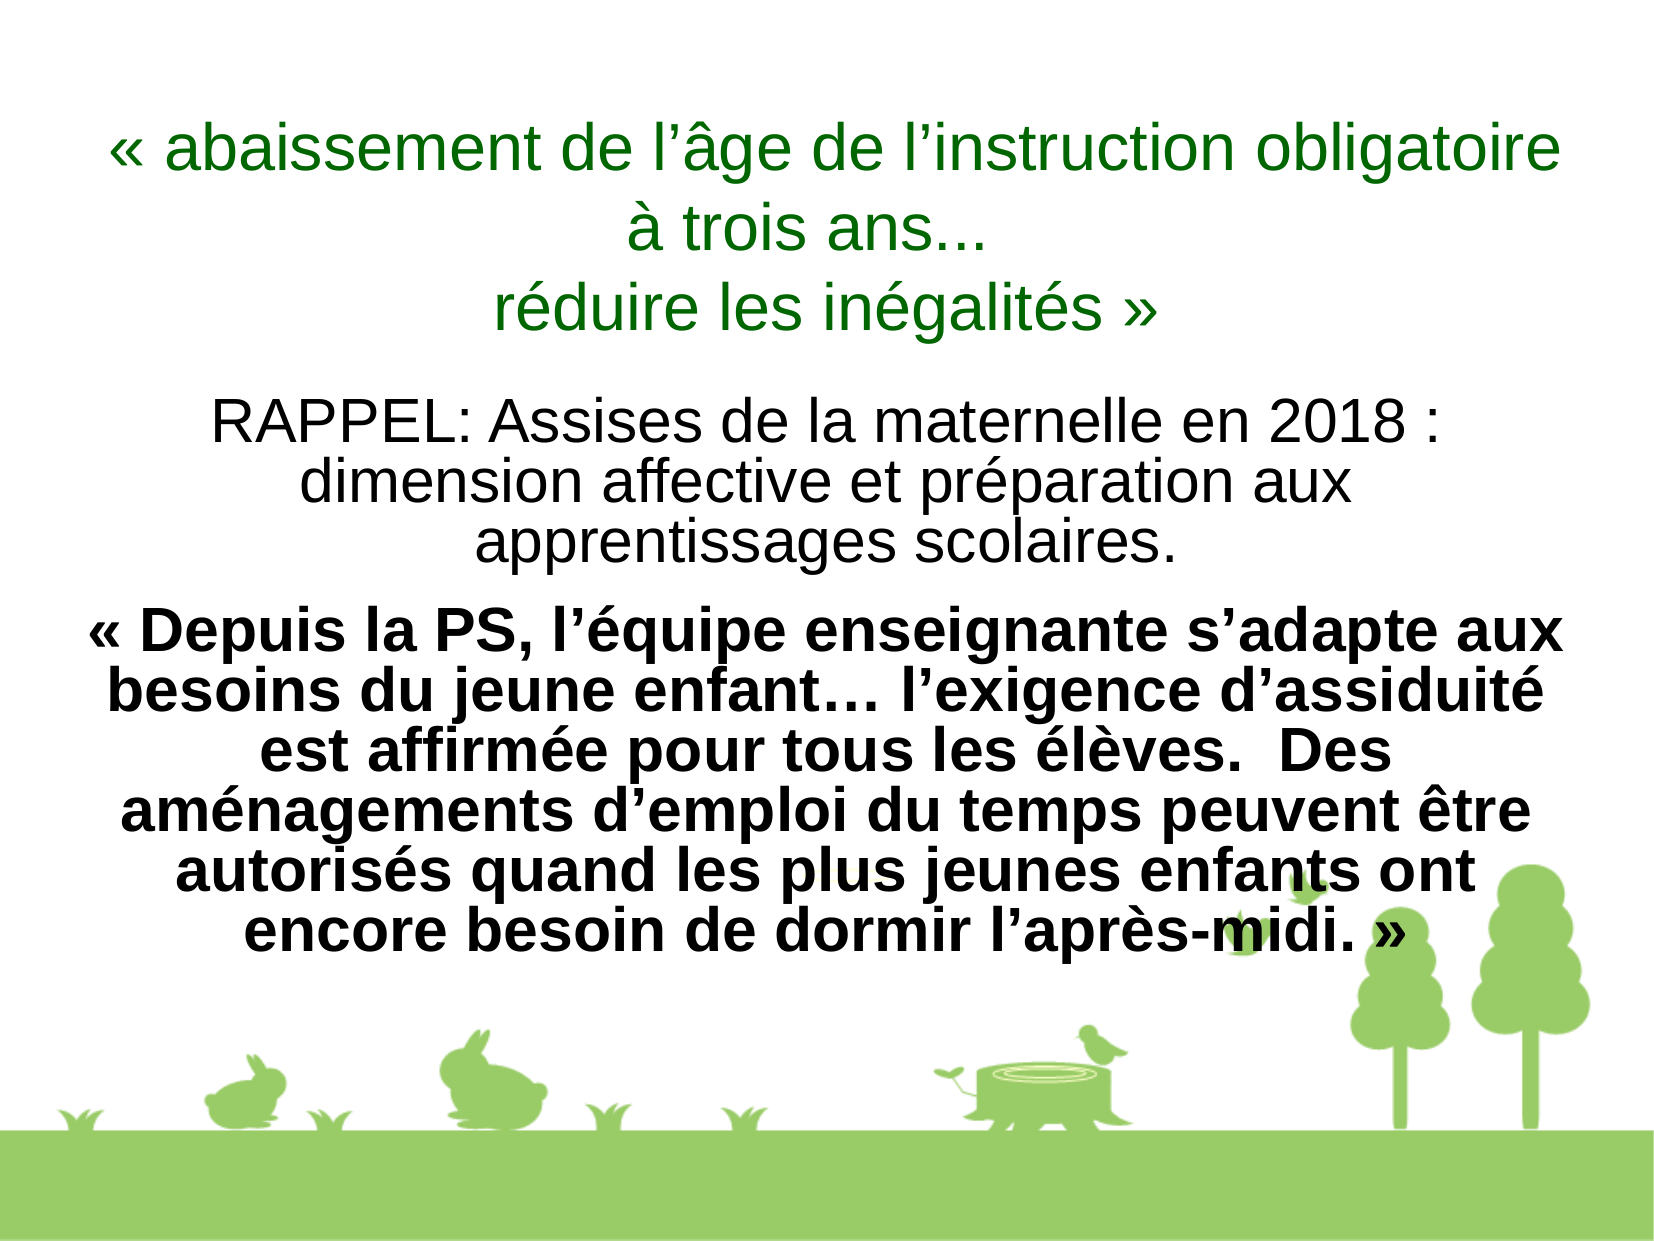

# « abaissement de l’âge de l’instruction obligatoire à trois ans...  réduire les inégalités »
RAPPEL: Assises de la maternelle en 2018 : dimension affective et préparation aux apprentissages scolaires.
« Depuis la PS, l’équipe enseignante s’adapte aux besoins du jeune enfant… l’exigence d’assiduité est affirmée pour tous les élèves. Des aménagements d’emploi du temps peuvent être autorisés quand les plus jeunes enfants ont encore besoin de dormir l’après-midi. »